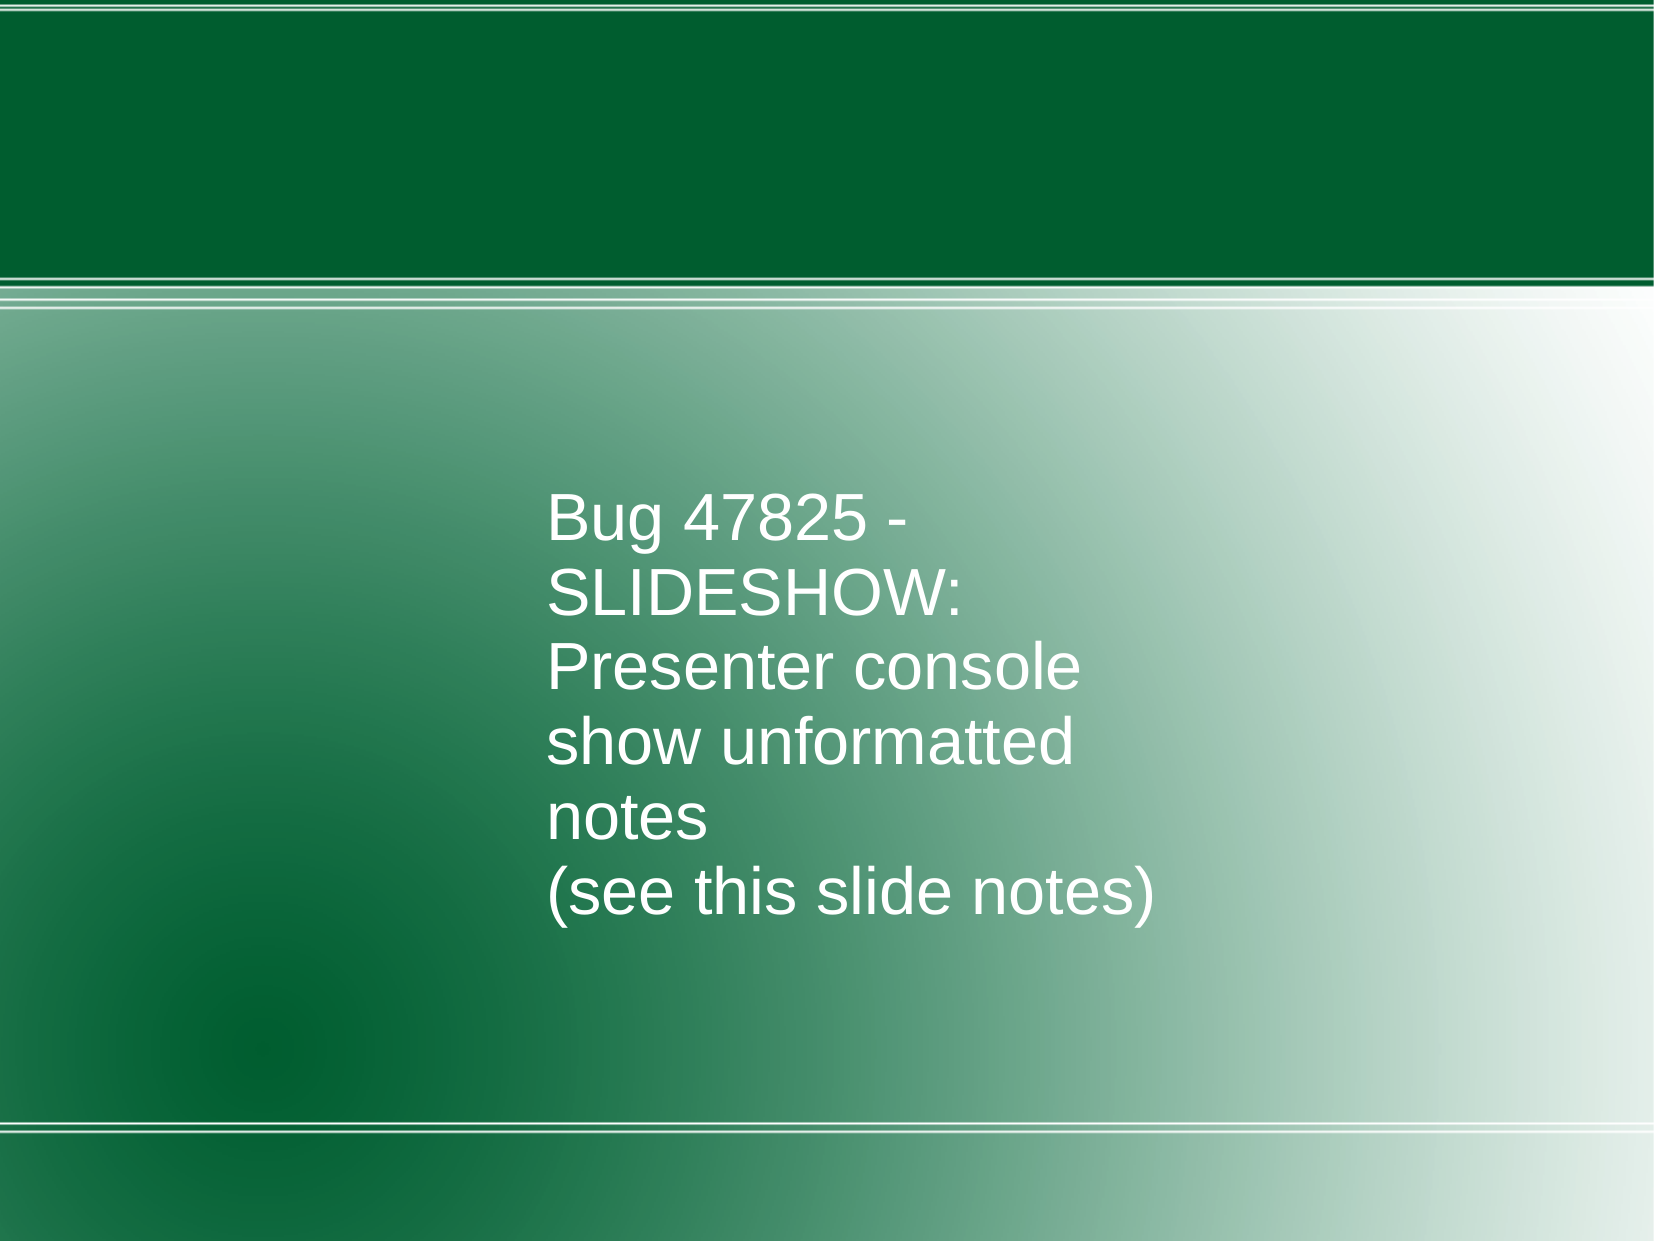

Bug 47825 - SLIDESHOW: Presenter console show unformatted notes
(see this slide notes)